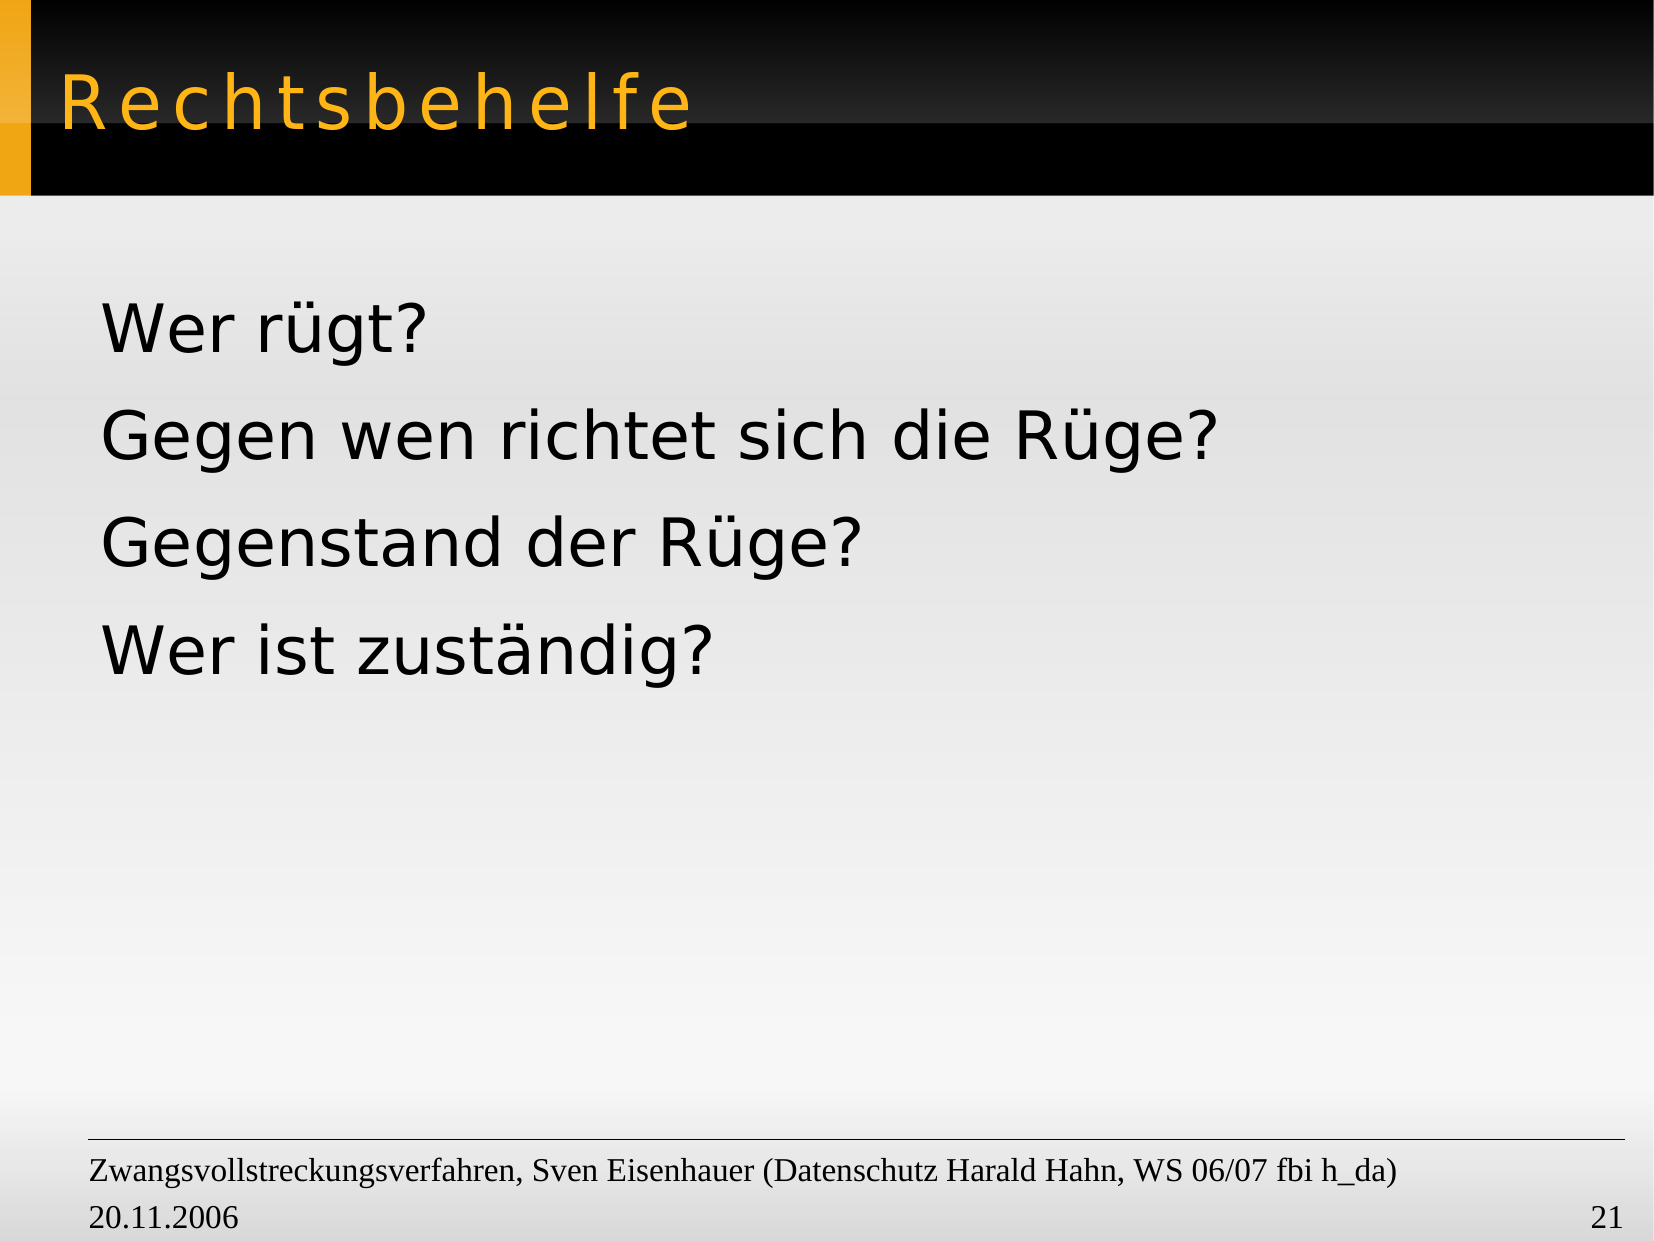

# Rechtsbehelfe
Wer rügt?
Gegen wen richtet sich die Rüge?
Gegenstand der Rüge?
Wer ist zuständig?
Zwangsvollstreckungsverfahren, Sven Eisenhauer (Datenschutz Harald Hahn, WS 06/07 fbi h_da)
20.11.2006
21